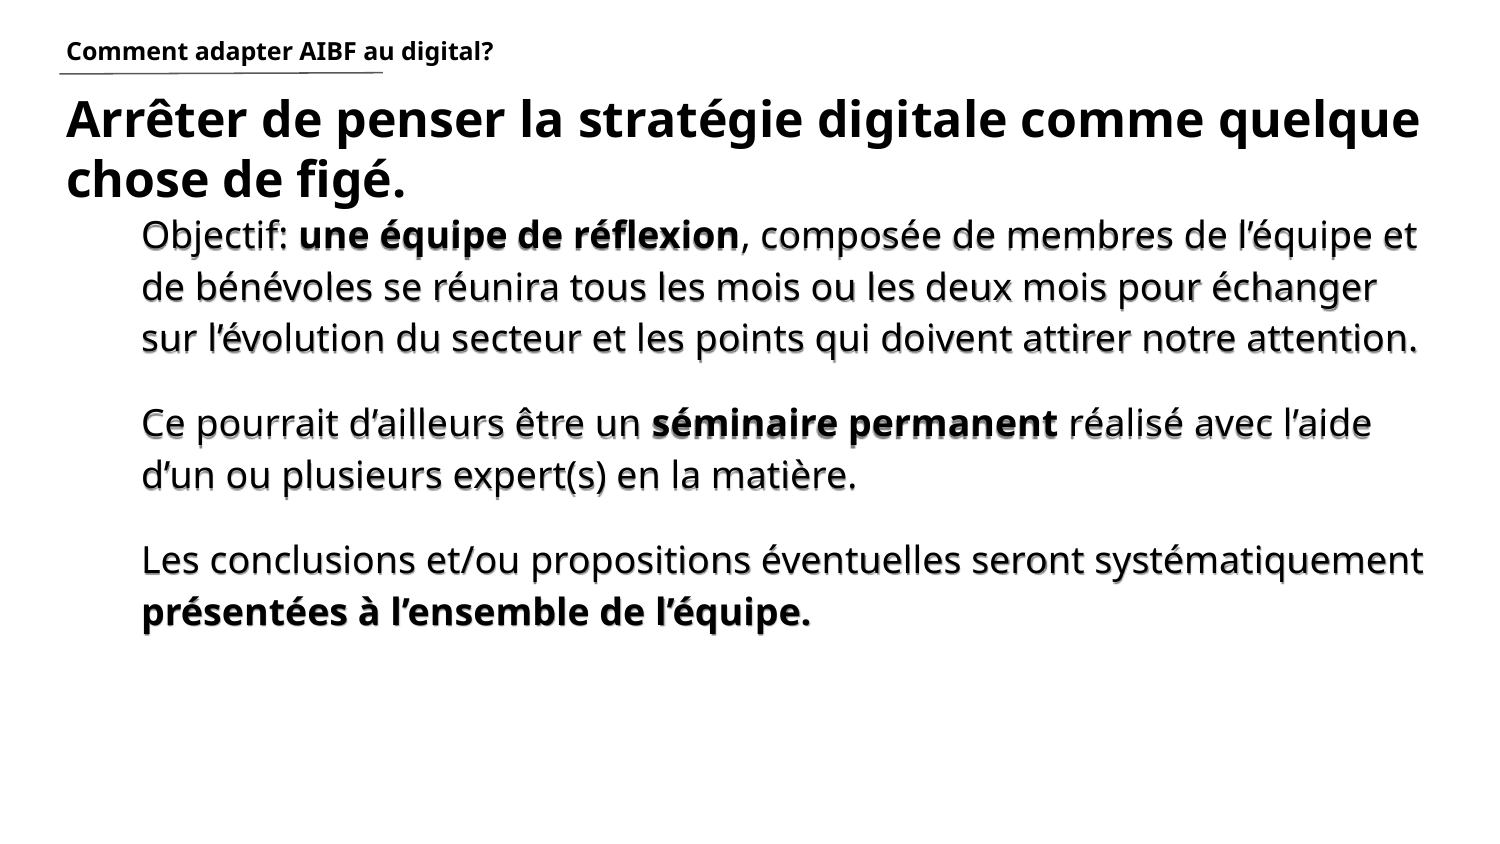

Comment adapter AIBF au digital?
# Arrêter de penser la stratégie digitale comme quelque chose de figé.
Objectif: une équipe de réflexion, composée de membres de l’équipe et de bénévoles se réunira tous les mois ou les deux mois pour échanger sur l’évolution du secteur et les points qui doivent attirer notre attention.
Ce pourrait d’ailleurs être un séminaire permanent réalisé avec l’aide d’un ou plusieurs expert(s) en la matière.
Les conclusions et/ou propositions éventuelles seront systématiquement présentées à l’ensemble de l’équipe.